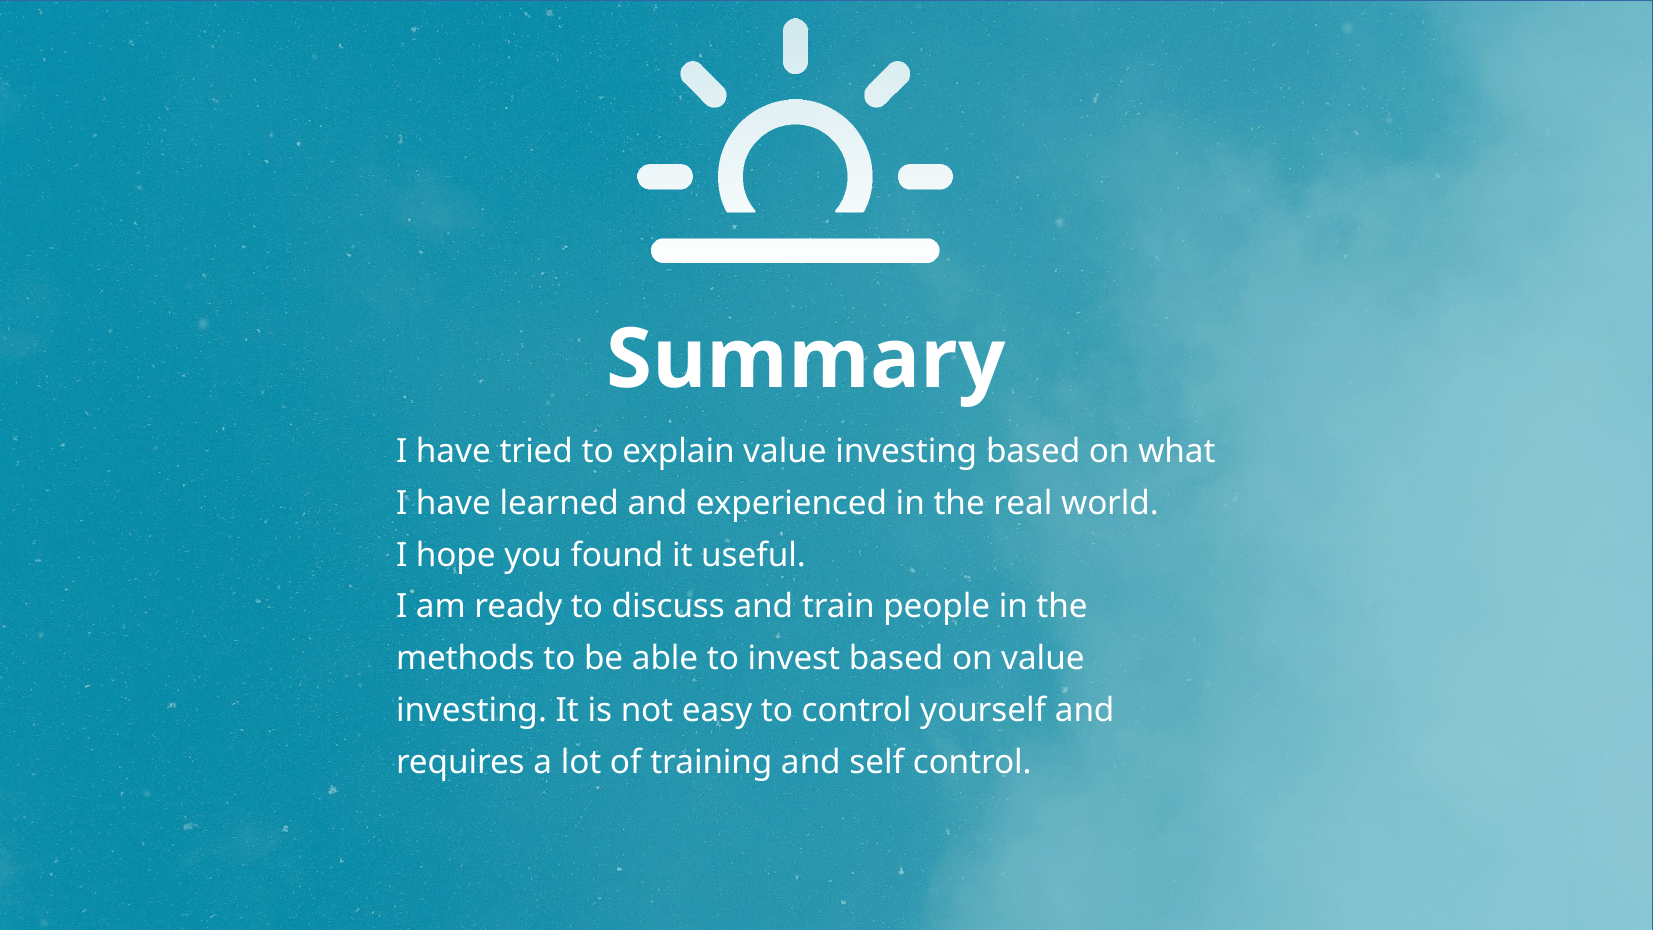

# Summary
I have tried to explain value investing based on what I have learned and experienced in the real world.
I hope you found it useful.
I am ready to discuss and train people in the methods to be able to invest based on value investing. It is not easy to control yourself and requires a lot of training and self control.